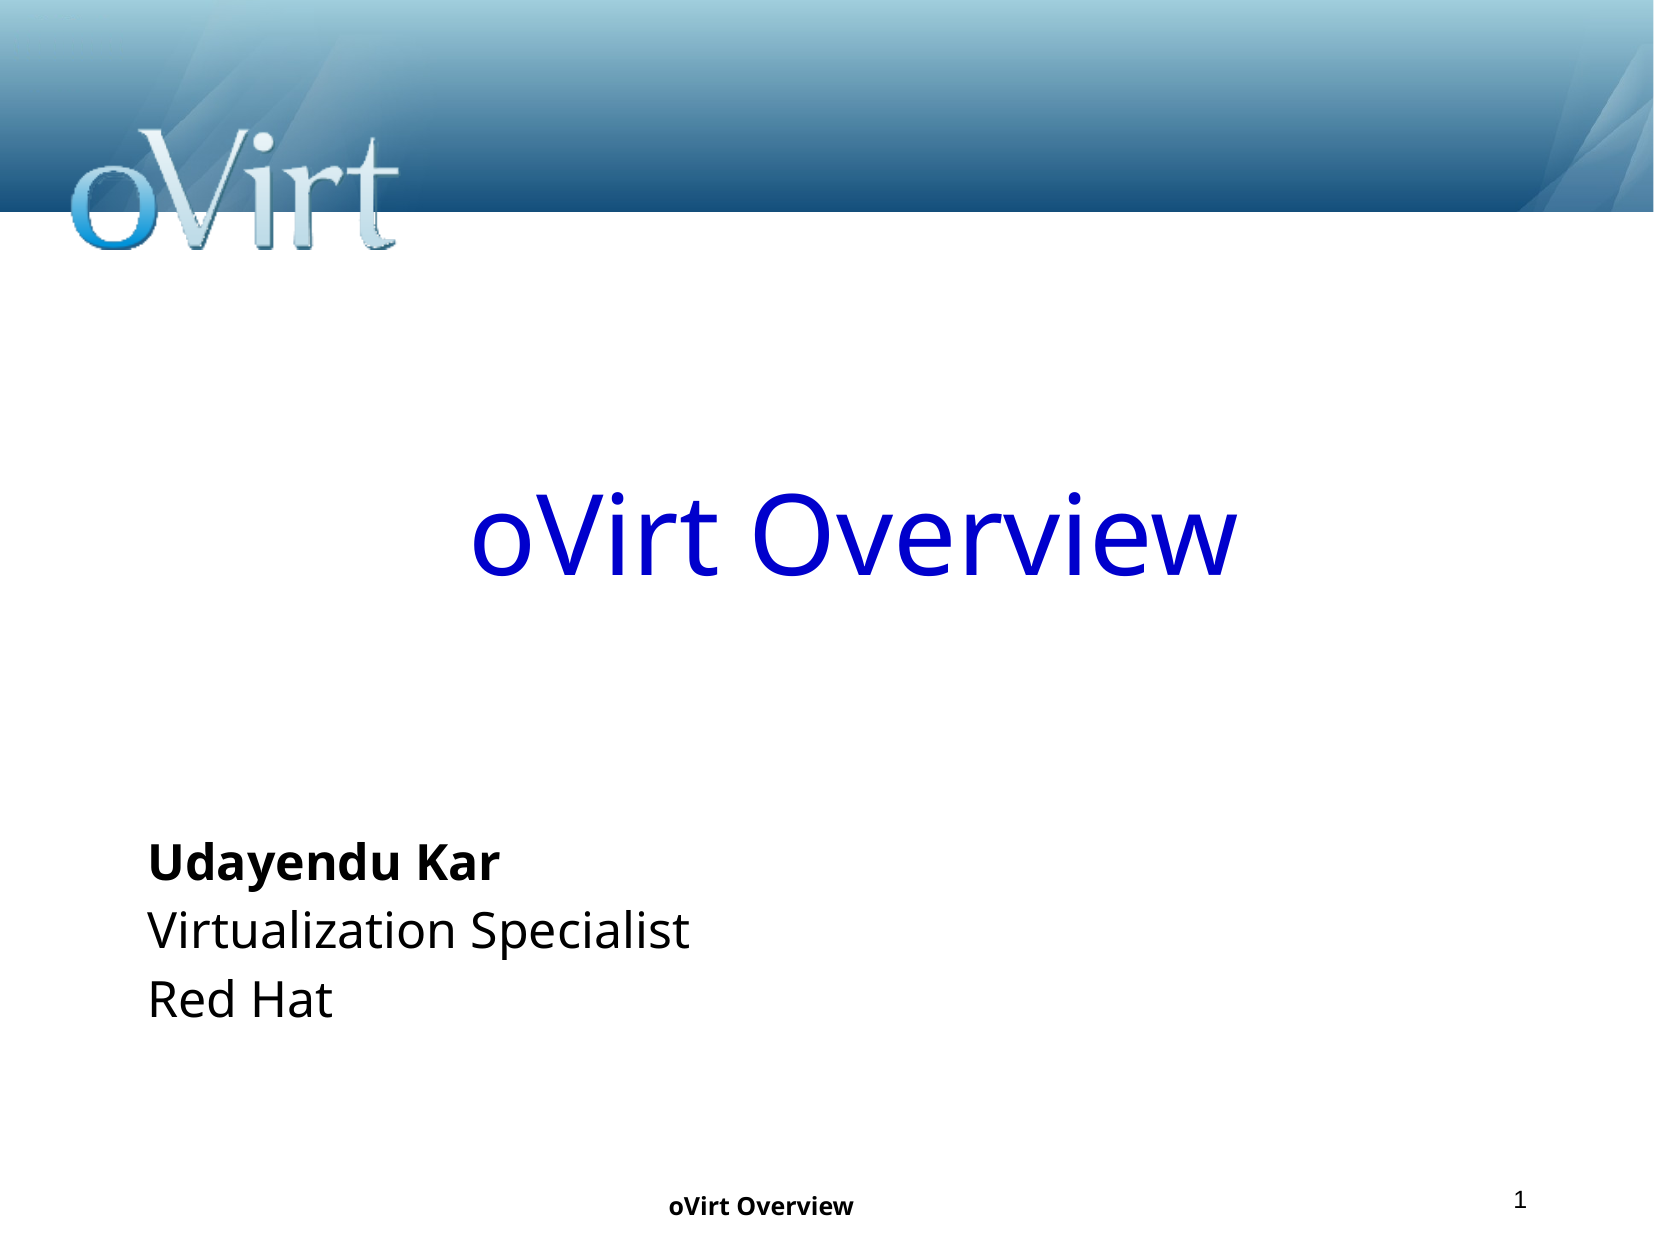

oVirt Overview
Udayendu Kar
Virtualization Specialist
Red Hat